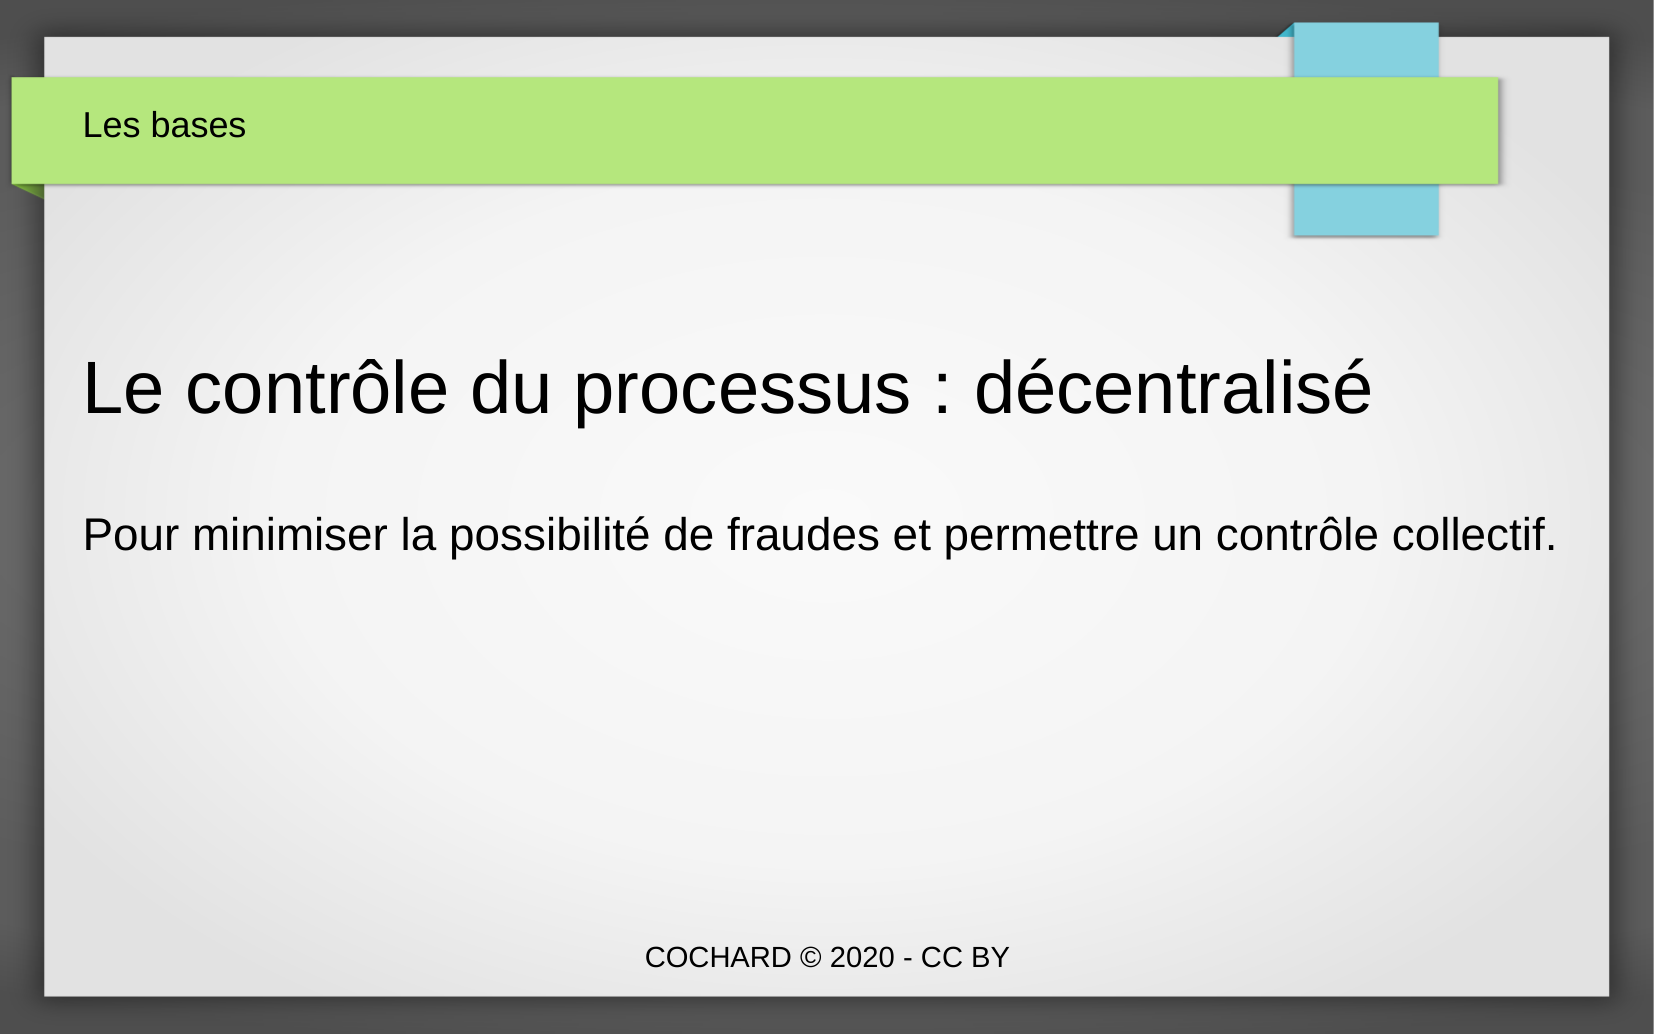

# Les bases
Le contrôle du processus : décentralisé
Pour minimiser la possibilité de fraudes et permettre un contrôle collectif.
COCHARD © 2020 - CC BY